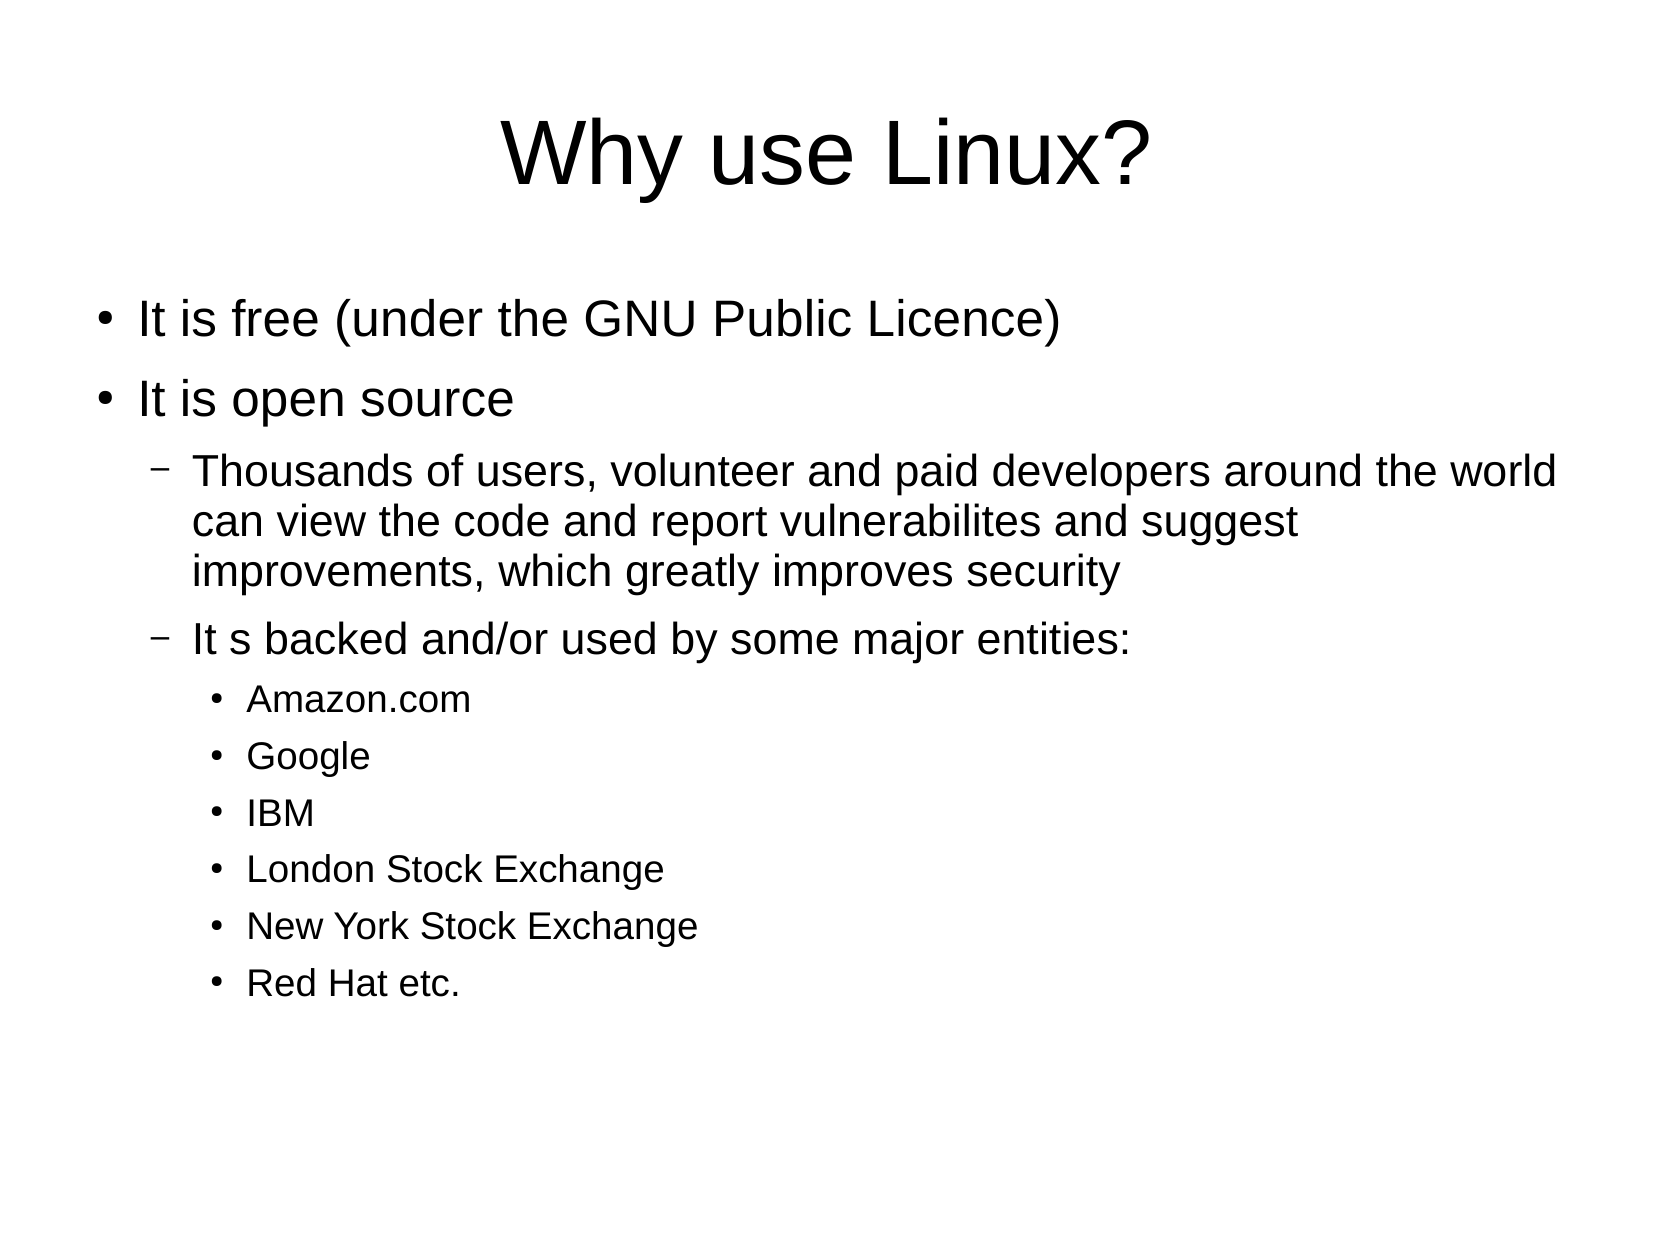

# Why use Linux?
It is free (under the GNU Public Licence)
It is open source
Thousands of users, volunteer and paid developers around the world can view the code and report vulnerabilites and suggest improvements, which greatly improves security
It s backed and/or used by some major entities:
Amazon.com
Google
IBM
London Stock Exchange
New York Stock Exchange
Red Hat etc.